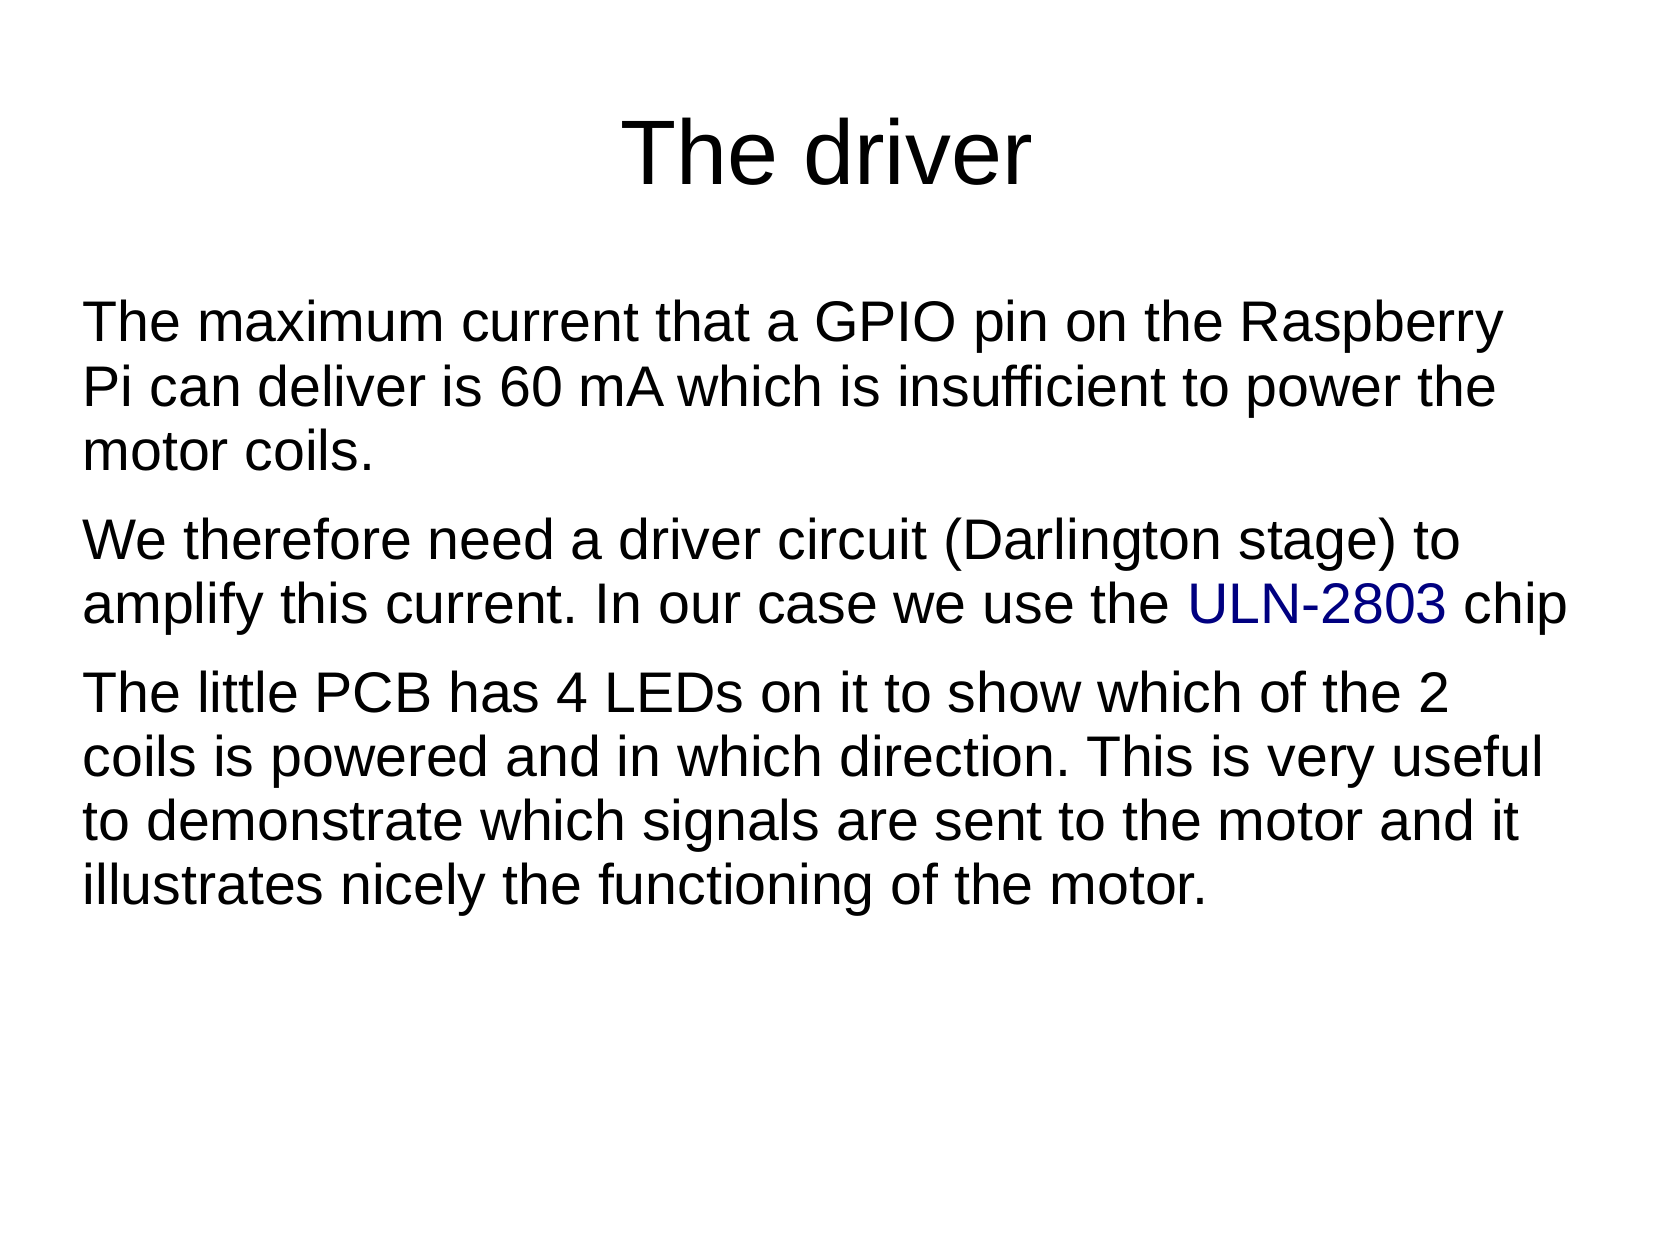

# The driver
The maximum current that a GPIO pin on the Raspberry Pi can deliver is 60 mA which is insufficient to power the motor coils.
We therefore need a driver circuit (Darlington stage) to amplify this current. In our case we use the ULN-2803 chip
The little PCB has 4 LEDs on it to show which of the 2 coils is powered and in which direction. This is very useful to demonstrate which signals are sent to the motor and it illustrates nicely the functioning of the motor.